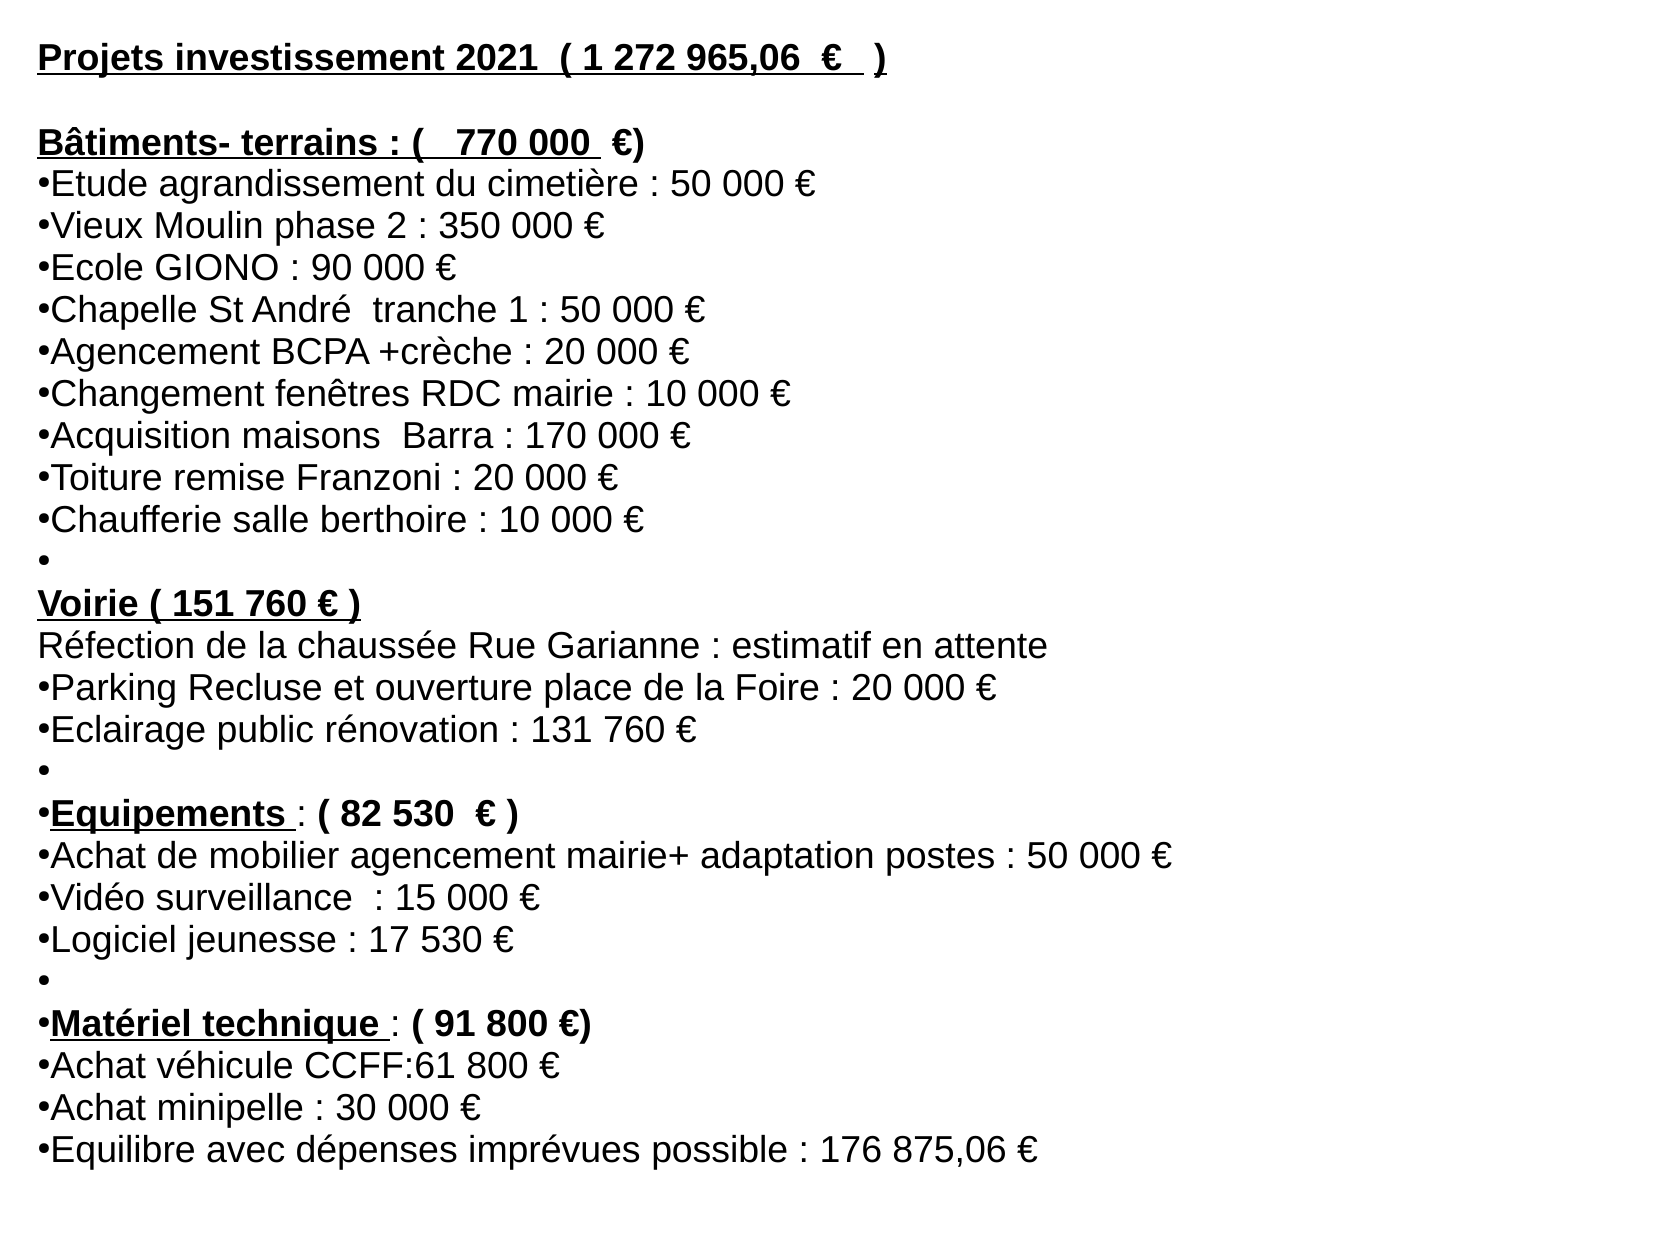

Projets investissement 2021 ( 1 272 965,06 € )
Bâtiments- terrains : ( 770 000 €)
Etude agrandissement du cimetière : 50 000 €
Vieux Moulin phase 2 : 350 000 €
Ecole GIONO : 90 000 €
Chapelle St André tranche 1 : 50 000 €
Agencement BCPA +crèche : 20 000 €
Changement fenêtres RDC mairie : 10 000 €
Acquisition maisons Barra : 170 000 €
Toiture remise Franzoni : 20 000 €
Chaufferie salle berthoire : 10 000 €
Voirie ( 151 760 € )
Réfection de la chaussée Rue Garianne : estimatif en attente
Parking Recluse et ouverture place de la Foire : 20 000 €
Eclairage public rénovation : 131 760 €
Equipements : ( 82 530 € )
Achat de mobilier agencement mairie+ adaptation postes : 50 000 €
Vidéo surveillance : 15 000 €
Logiciel jeunesse : 17 530 €
Matériel technique : ( 91 800 €)
Achat véhicule CCFF:61 800 €
Achat minipelle : 30 000 €
Equilibre avec dépenses imprévues possible : 176 875,06 €